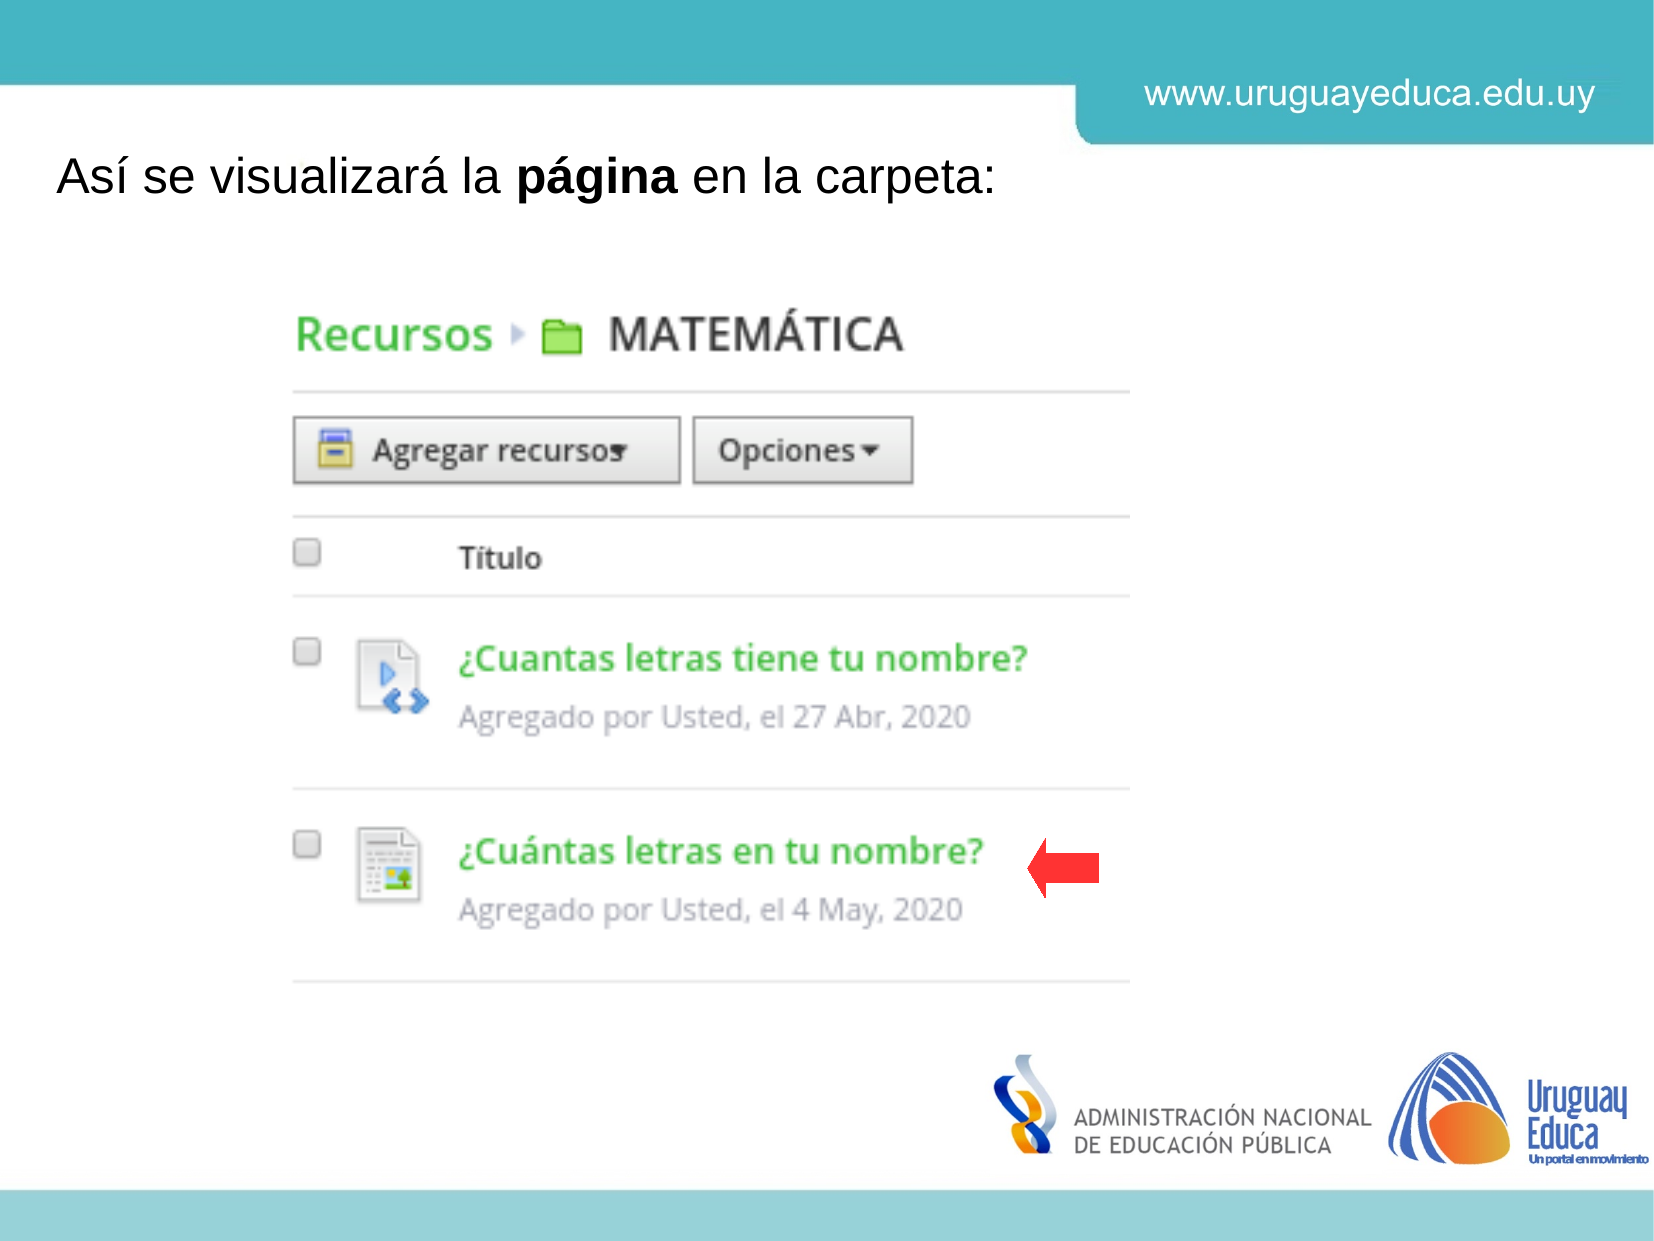

# Así se visualizará la página en la carpeta: